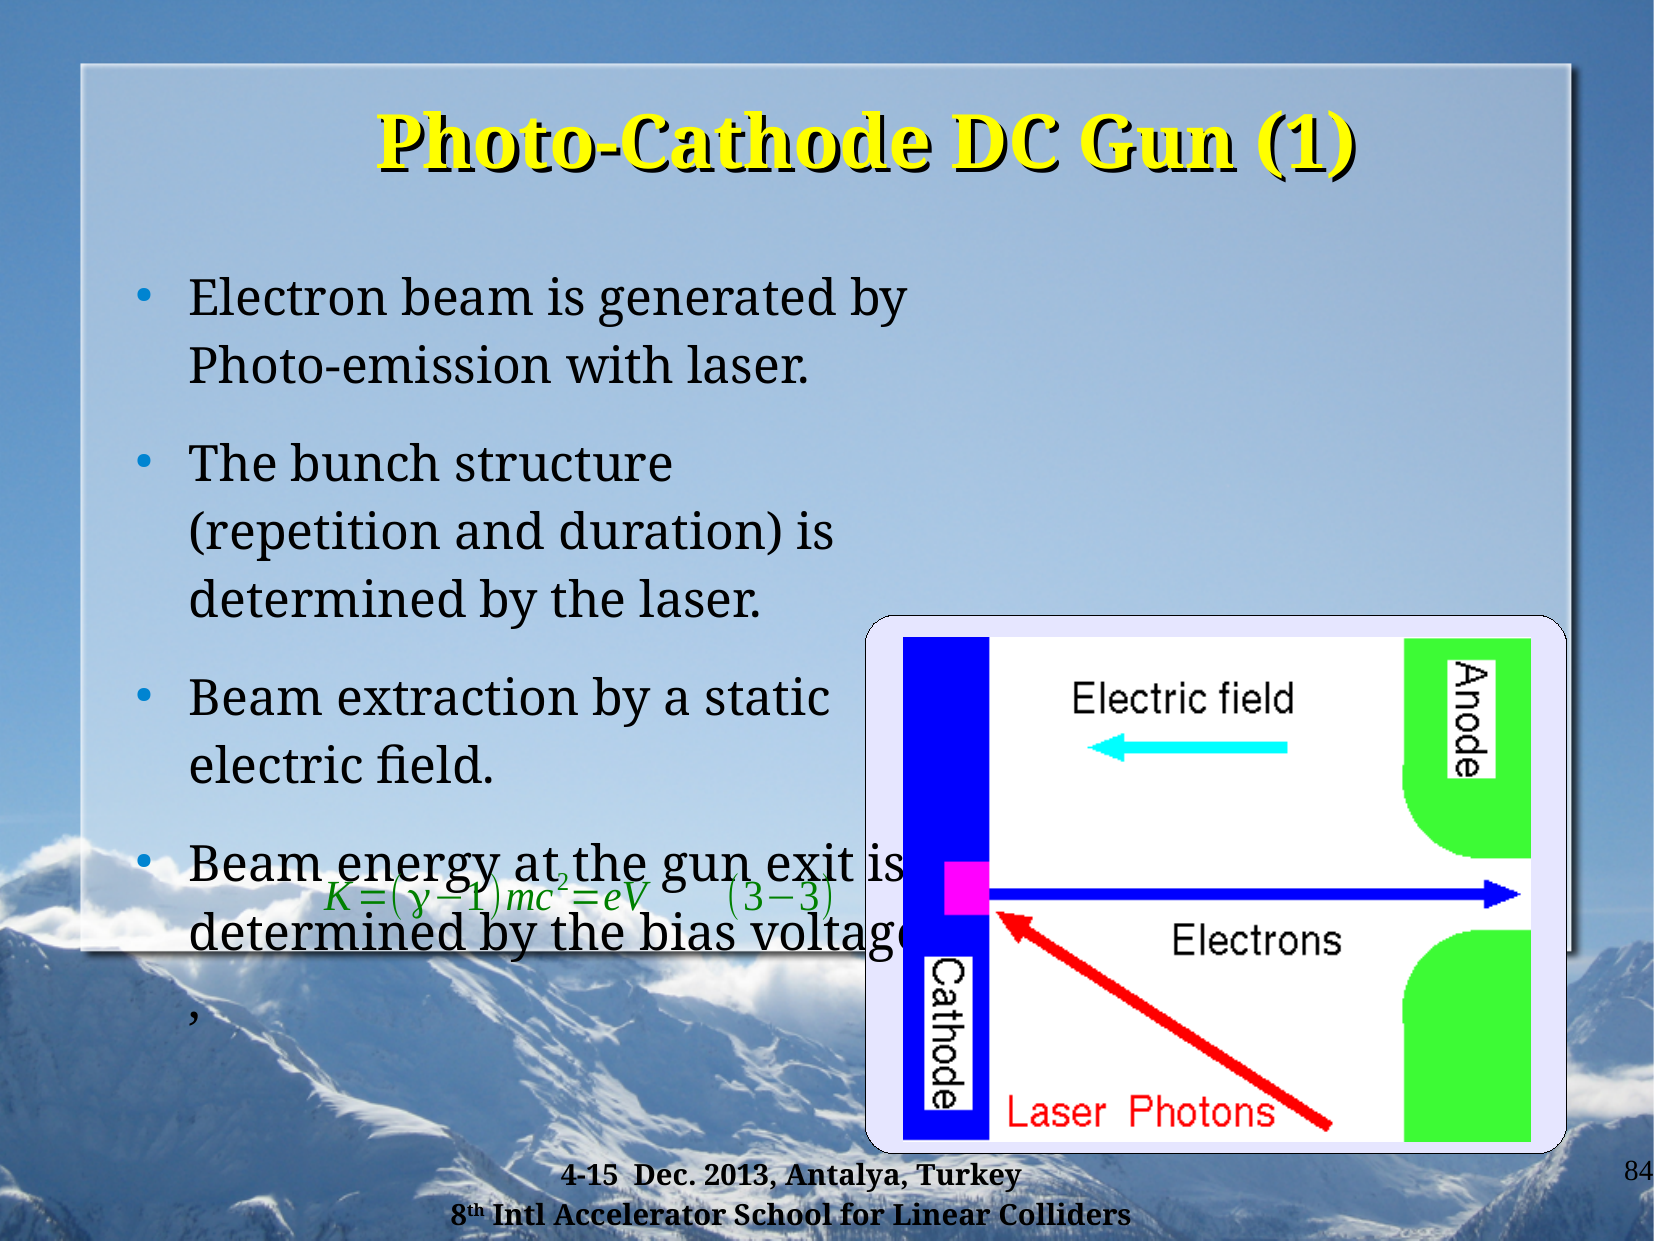

# Photo-Cathode DC Gun (1)
Electron beam is generated by Photo-emission with laser.
The bunch structure (repetition and duration) is determined by the laser.
Beam extraction by a static electric field.
Beam energy at the gun exit is determined by the bias voltage ,
84